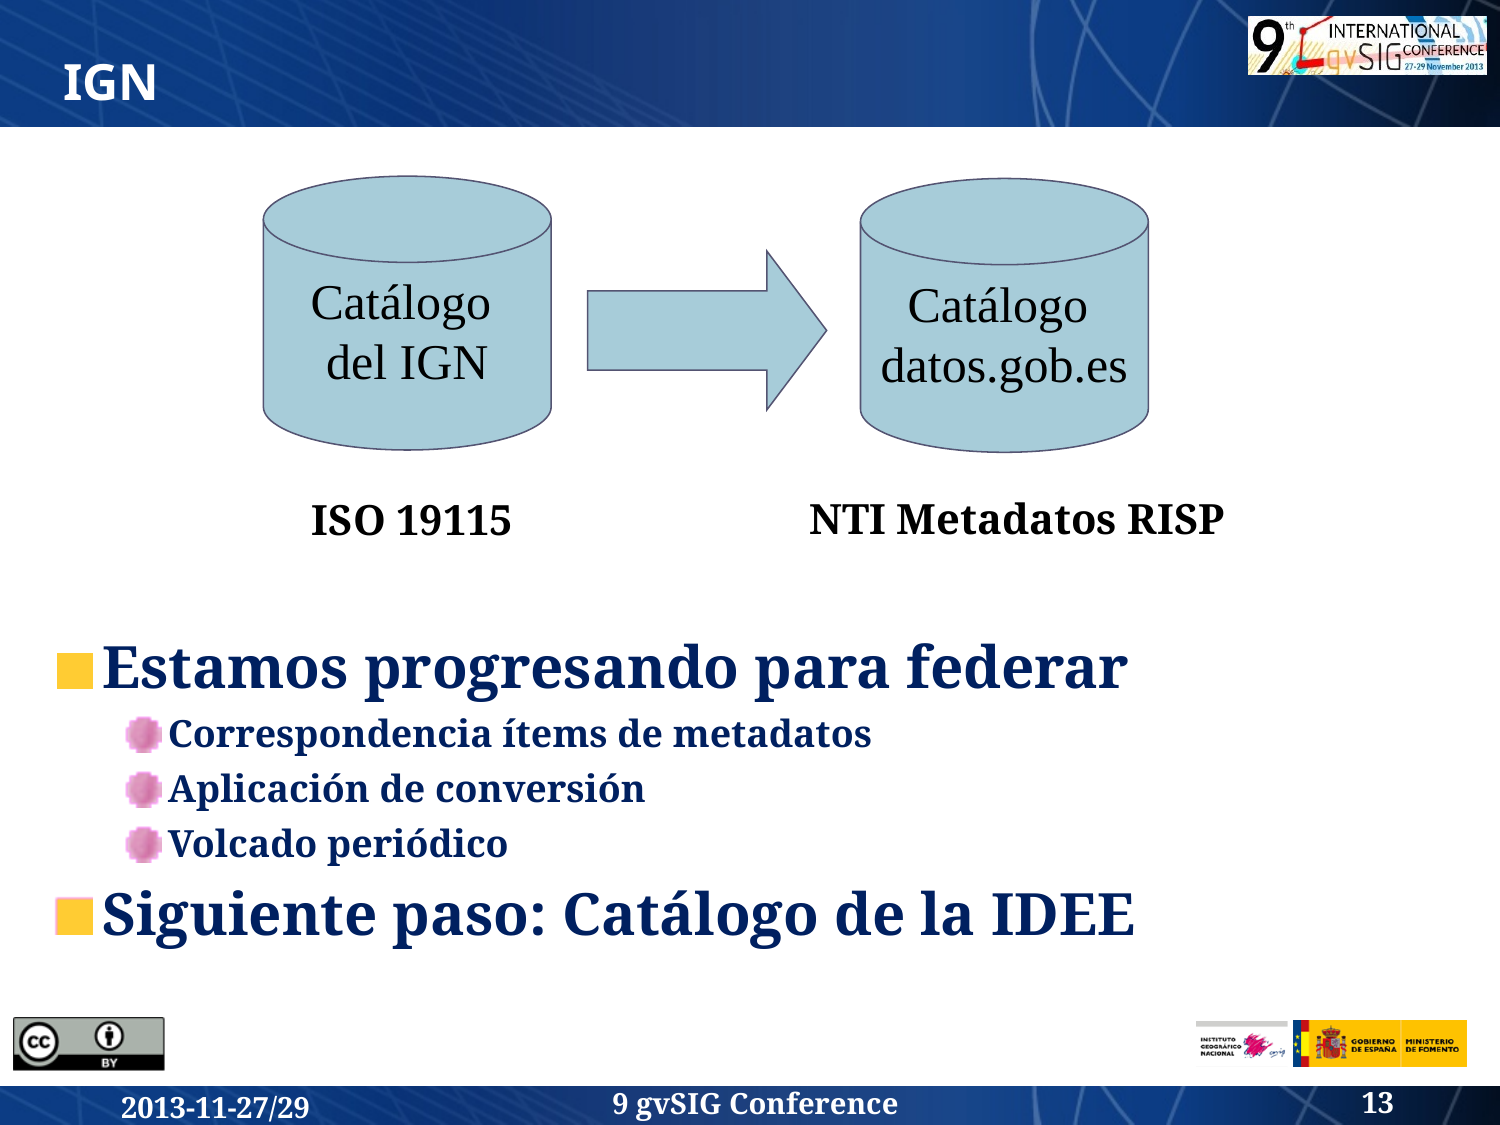

# IGN
Catálogo
del IGN
Catálogo
datos.gob.es
 NTI Metadatos RISP
 ISO 19115
Estamos progresando para federar
Correspondencia ítems de metadatos
Aplicación de conversión
Volcado periódico
Siguiente paso: Catálogo de la IDEE